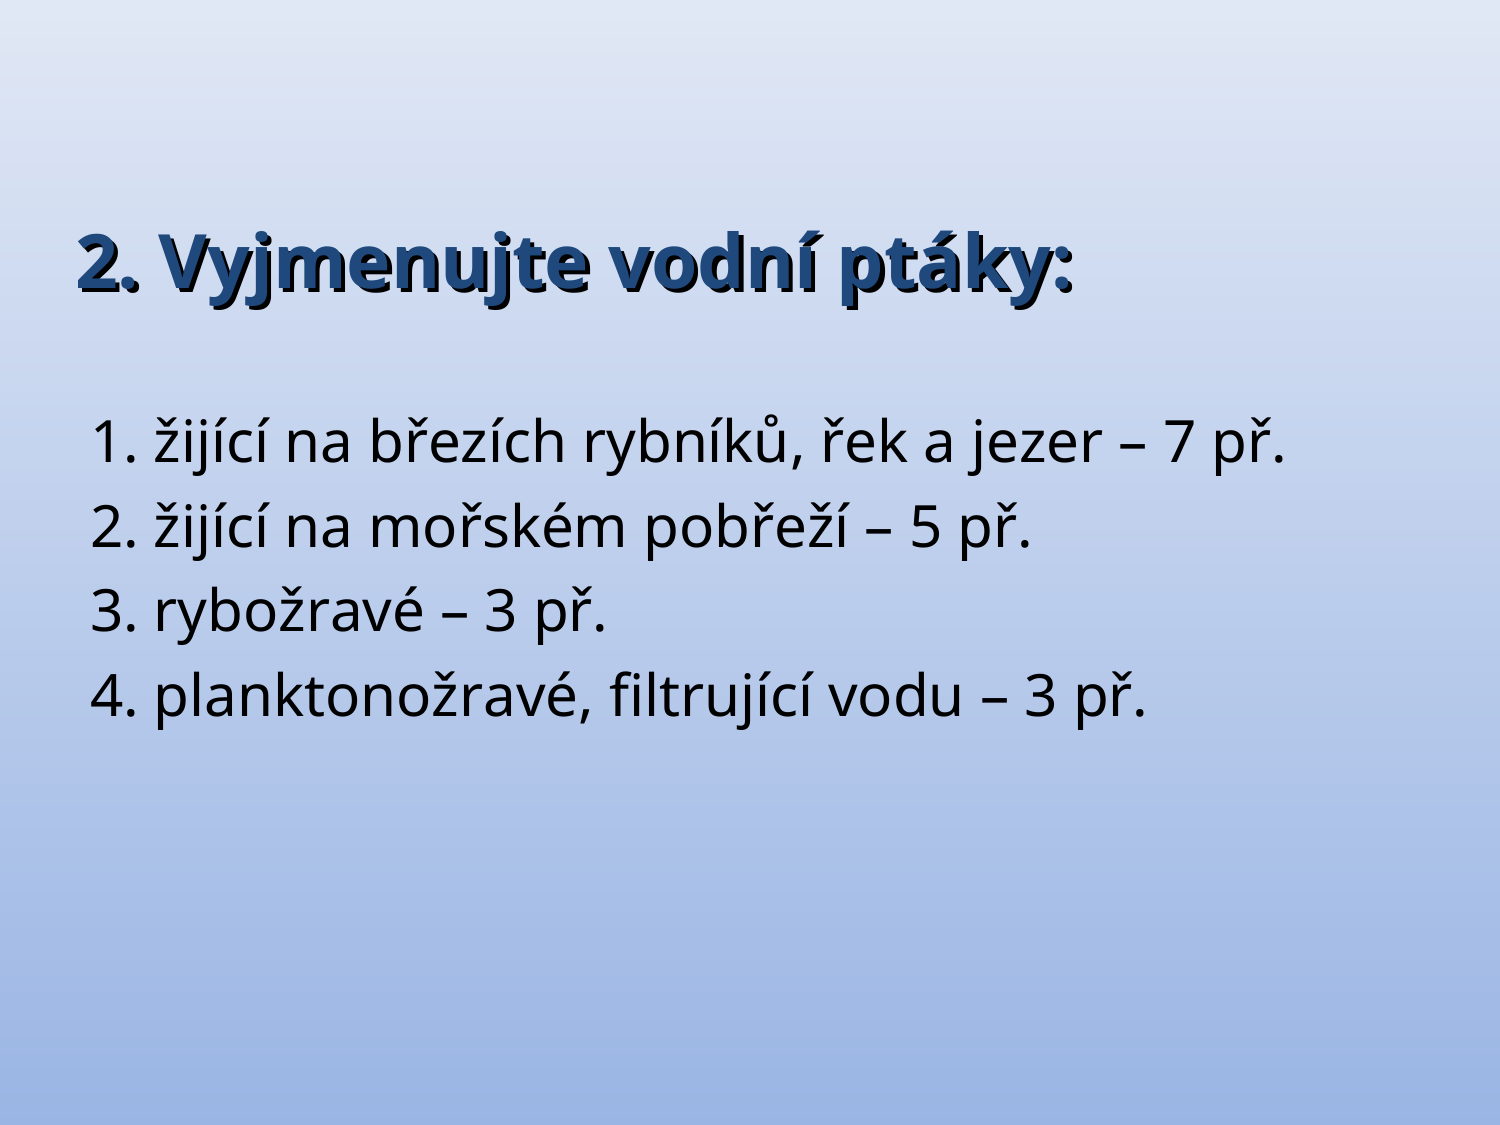

# 2. Vyjmenujte vodní ptáky:
1. žijící na březích rybníků, řek a jezer – 7 př.
2. žijící na mořském pobřeží – 5 př.
3. rybožravé – 3 př.
4. planktonožravé, filtrující vodu – 3 př.